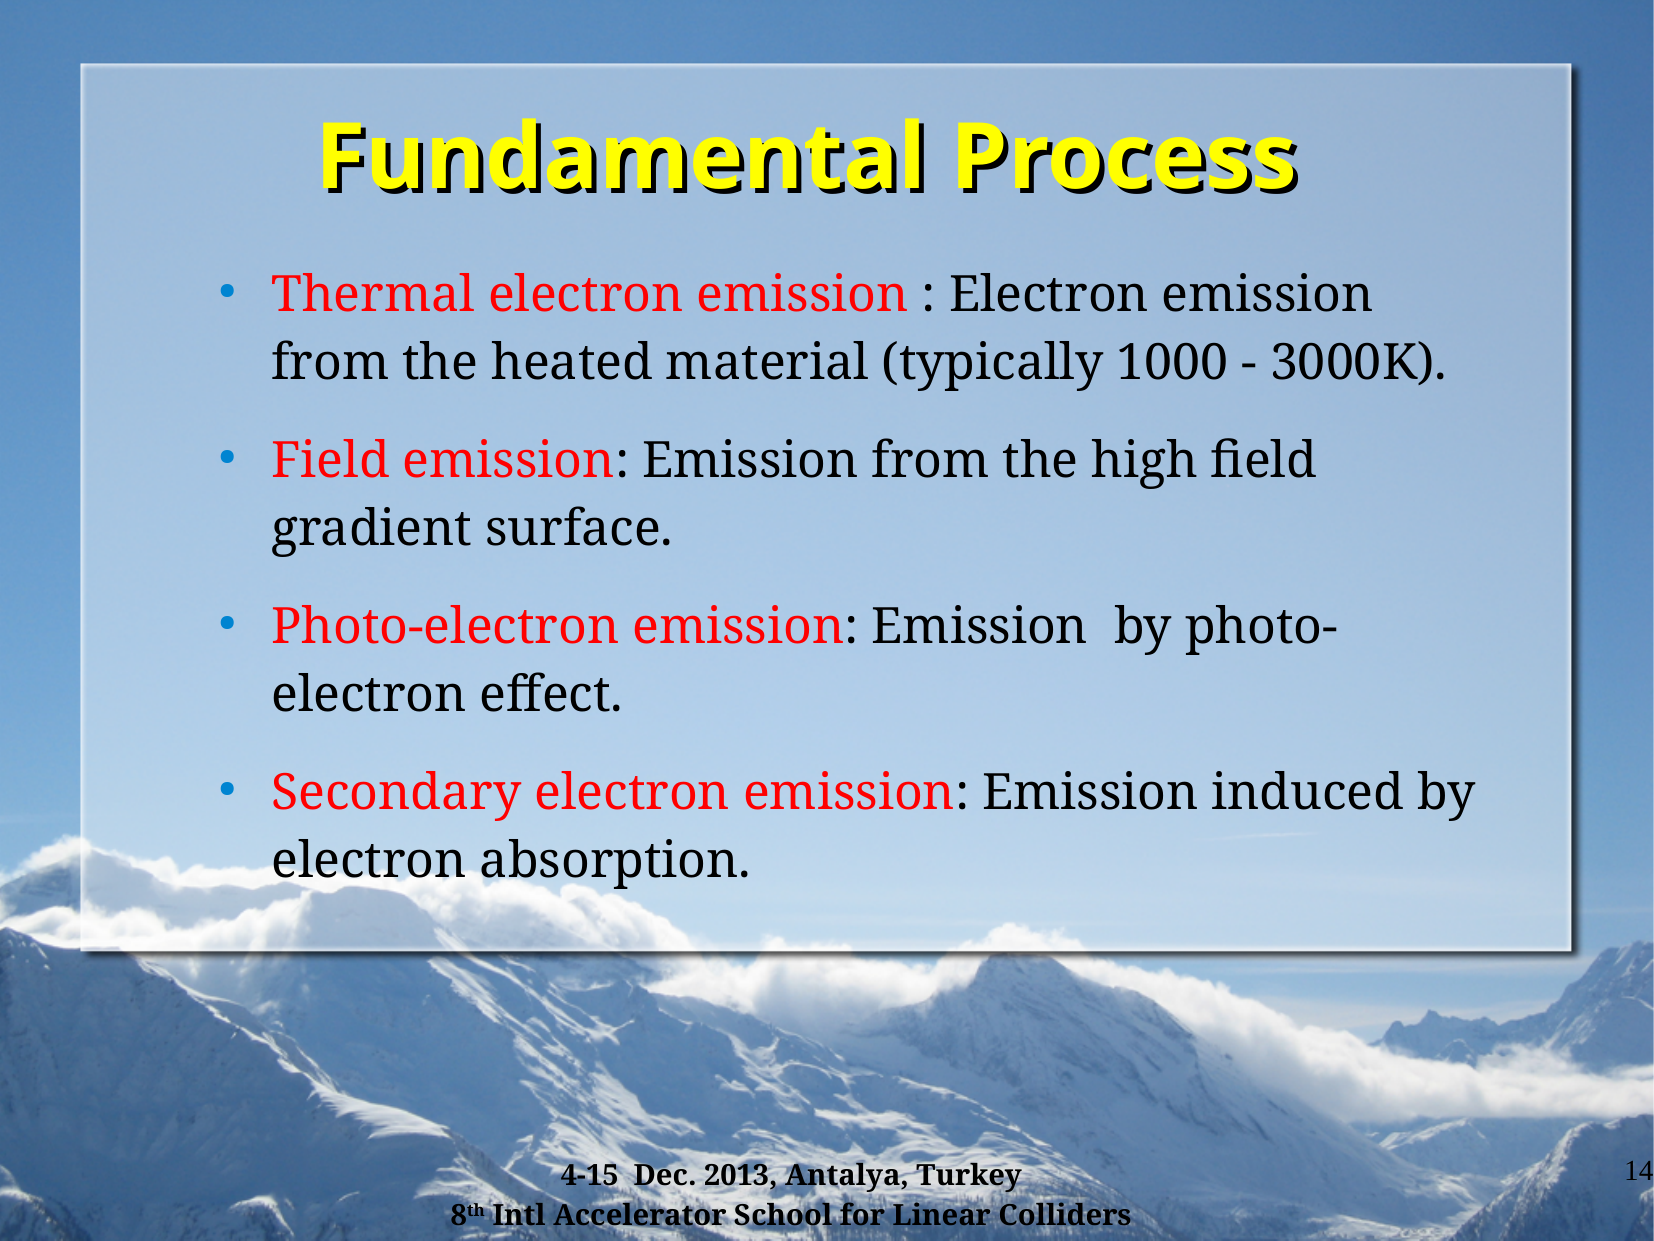

# Fundamental Process
Thermal electron emission : Electron emission from the heated material (typically 1000 - 3000K).
Field emission: Emission from the high field gradient surface.
Photo-electron emission: Emission by photo-electron effect.
Secondary electron emission: Emission induced by electron absorption.
14